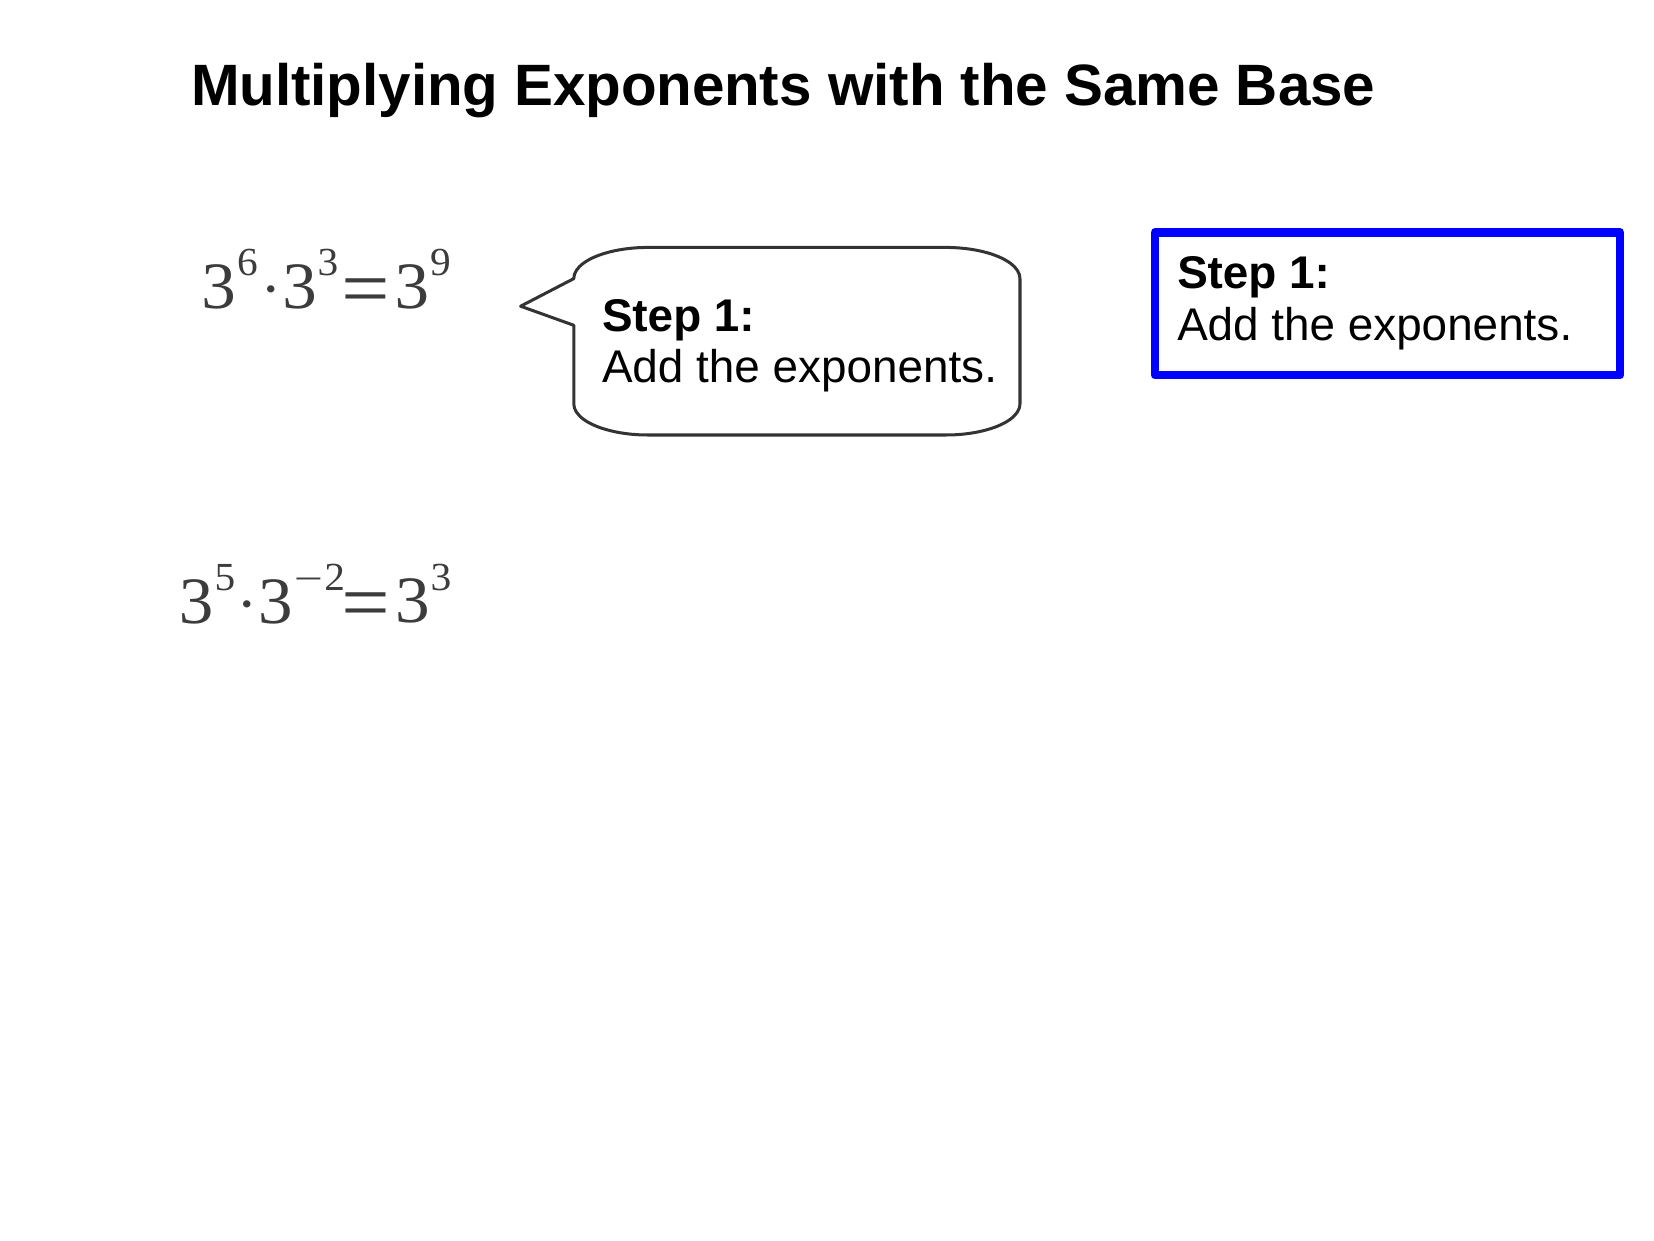

Multiplying Exponents with the Same Base
Step 1:
Add the exponents.
Step 1:
Add the exponents.